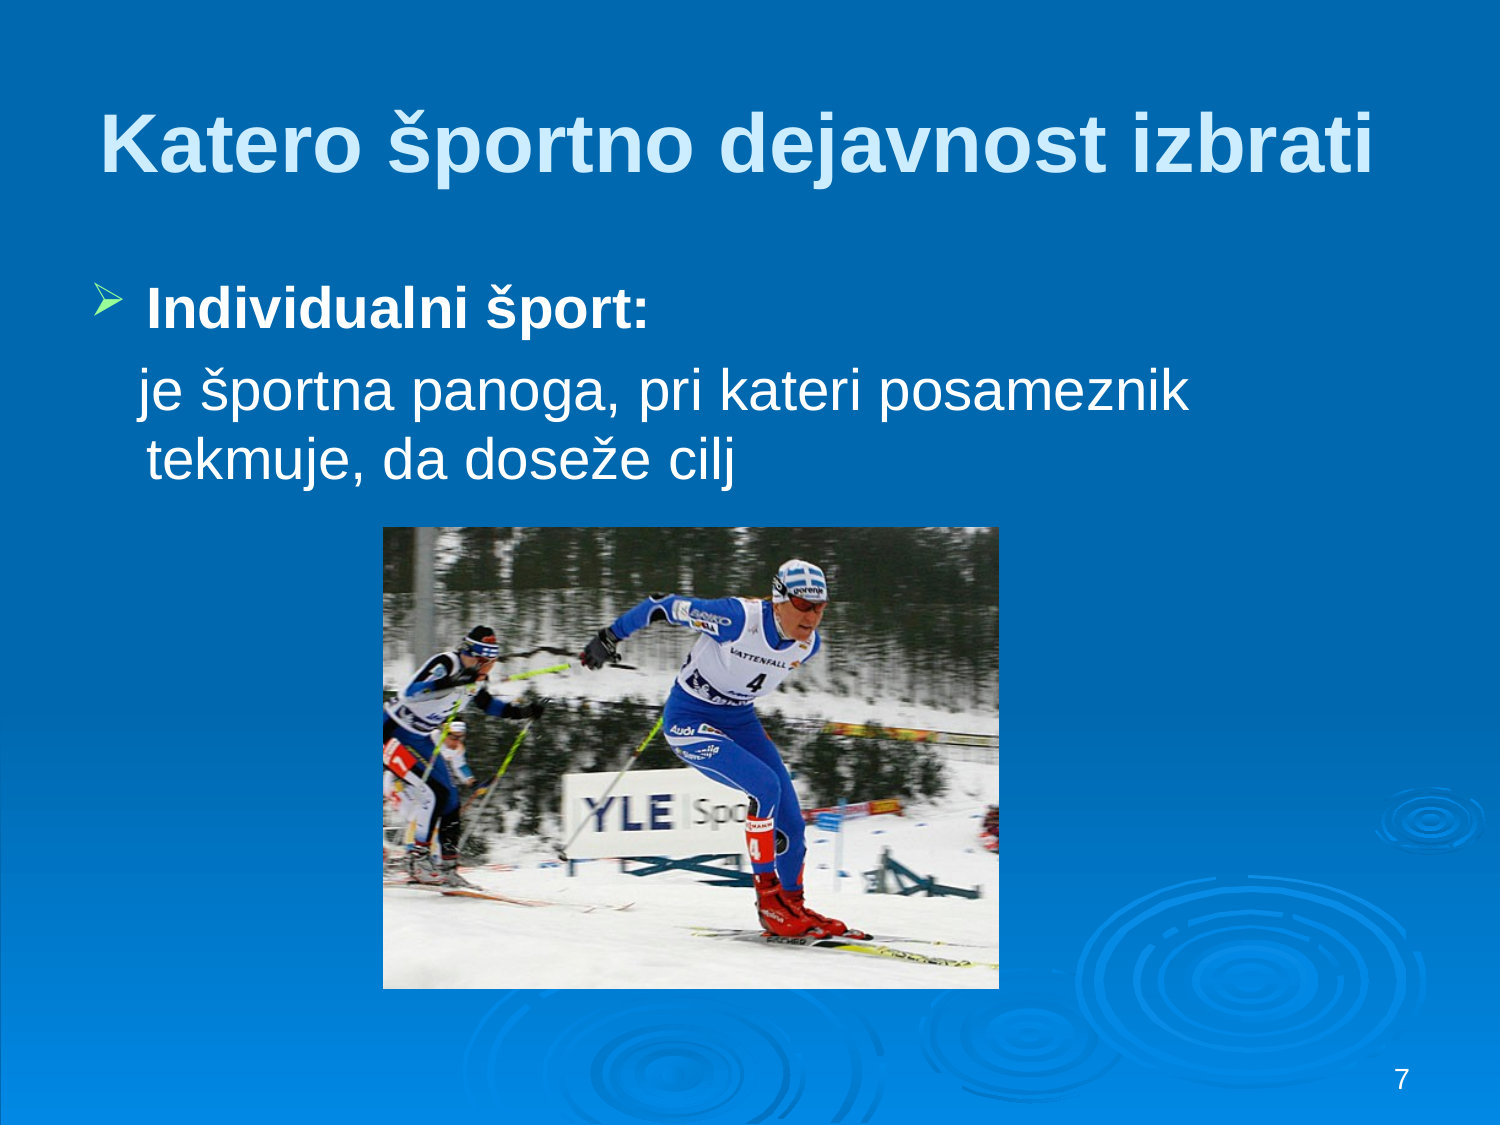

# Katero športno dejavnost izbrati
Individualni šport:
 je športna panoga, pri kateri posameznik tekmuje, da doseže cilj